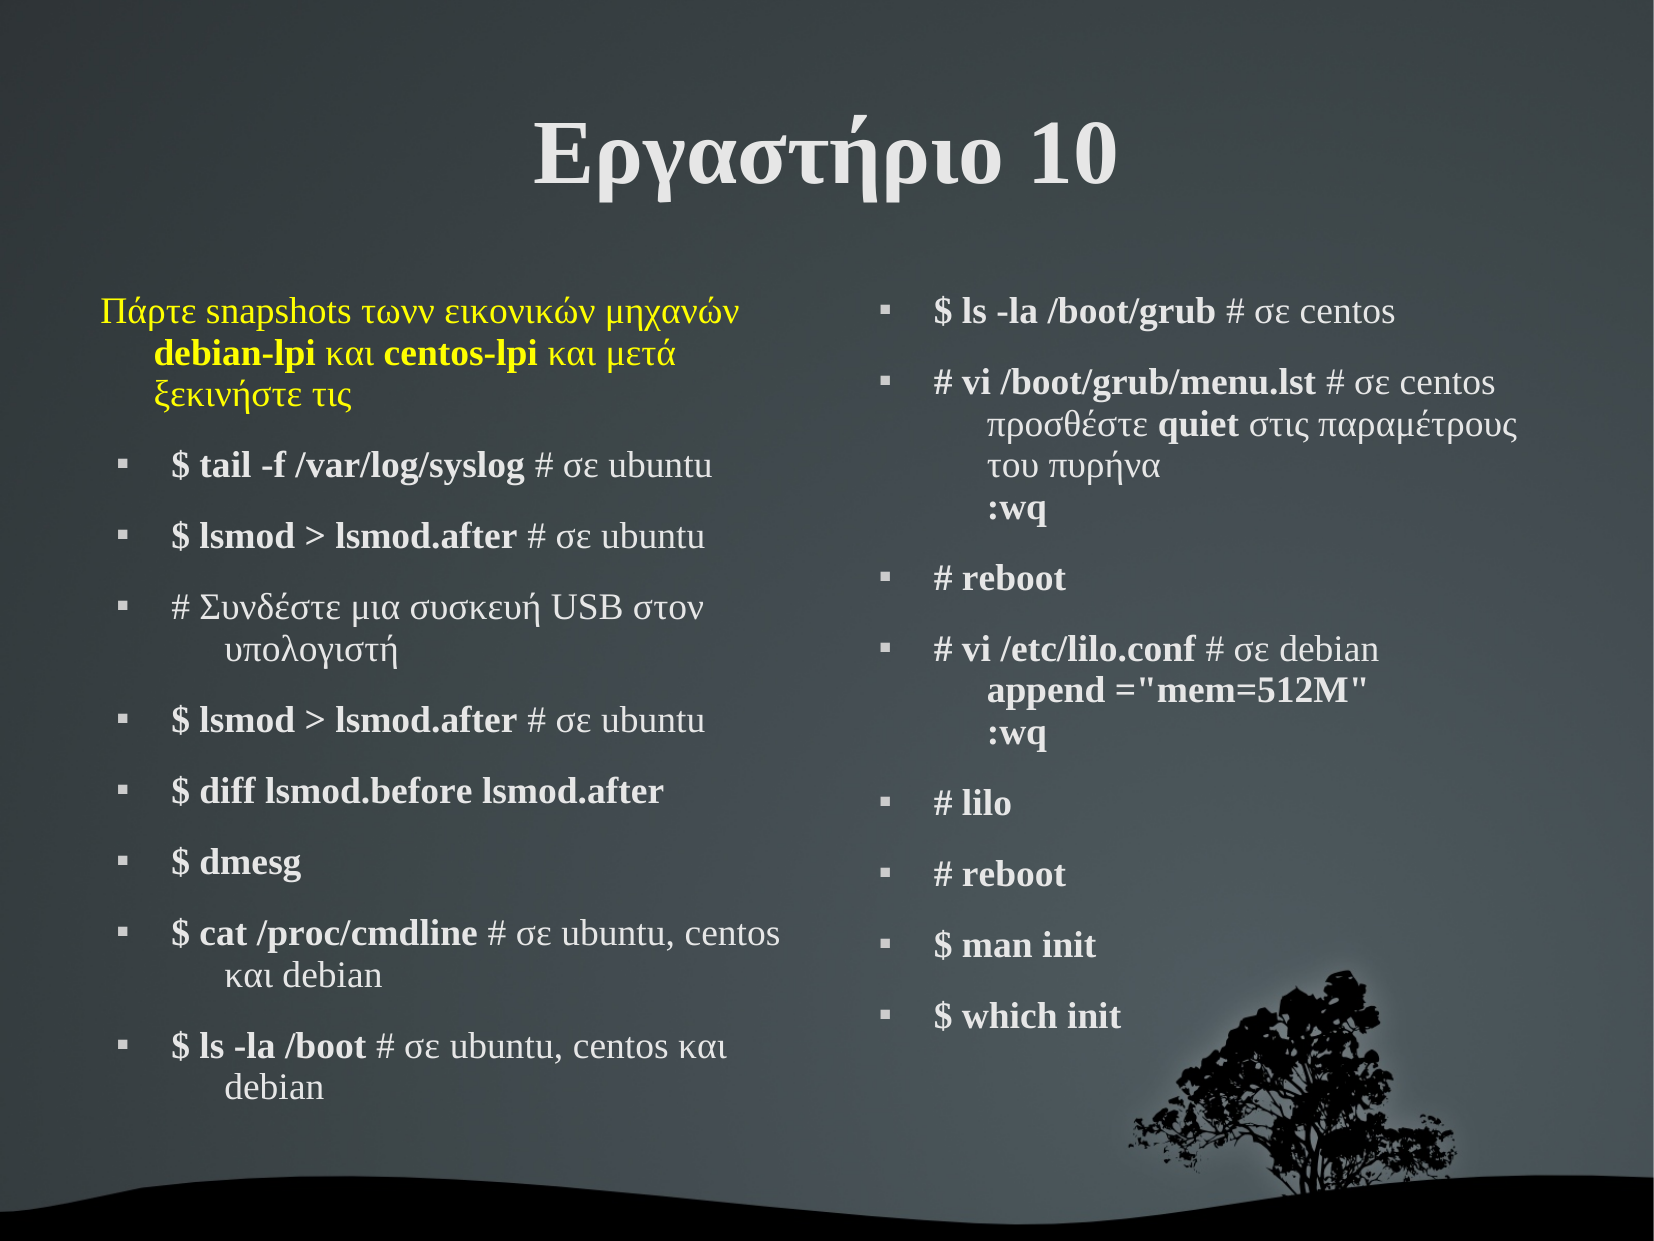

Εργαστήριο 10
# Πάρτε snapshots τωνν εικονικών μηχανών debian-lpi και centos-lpi και μετά ξεκινήστε τις
$ tail -f /var/log/syslog # σε ubuntu
$ lsmod > lsmod.after # σε ubuntu
# Συνδέστε μια συσκευή USB στον υπολογιστή
$ lsmod > lsmod.after # σε ubuntu
$ diff lsmod.before lsmod.after
$ dmesg
$ cat /proc/cmdline # σε ubuntu, centos και debian
$ ls -la /boot # σε ubuntu, centos και debian
$ ls -la /boot/grub # σε centos
# vi /boot/grub/menu.lst # σε centos προσθέστε quiet στις παραμέτρους του πυρήνα :wq
# reboot
# vi /etc/lilo.conf # σε debian append ="mem=512M" :wq
# lilo
# reboot
$ man init
$ which init